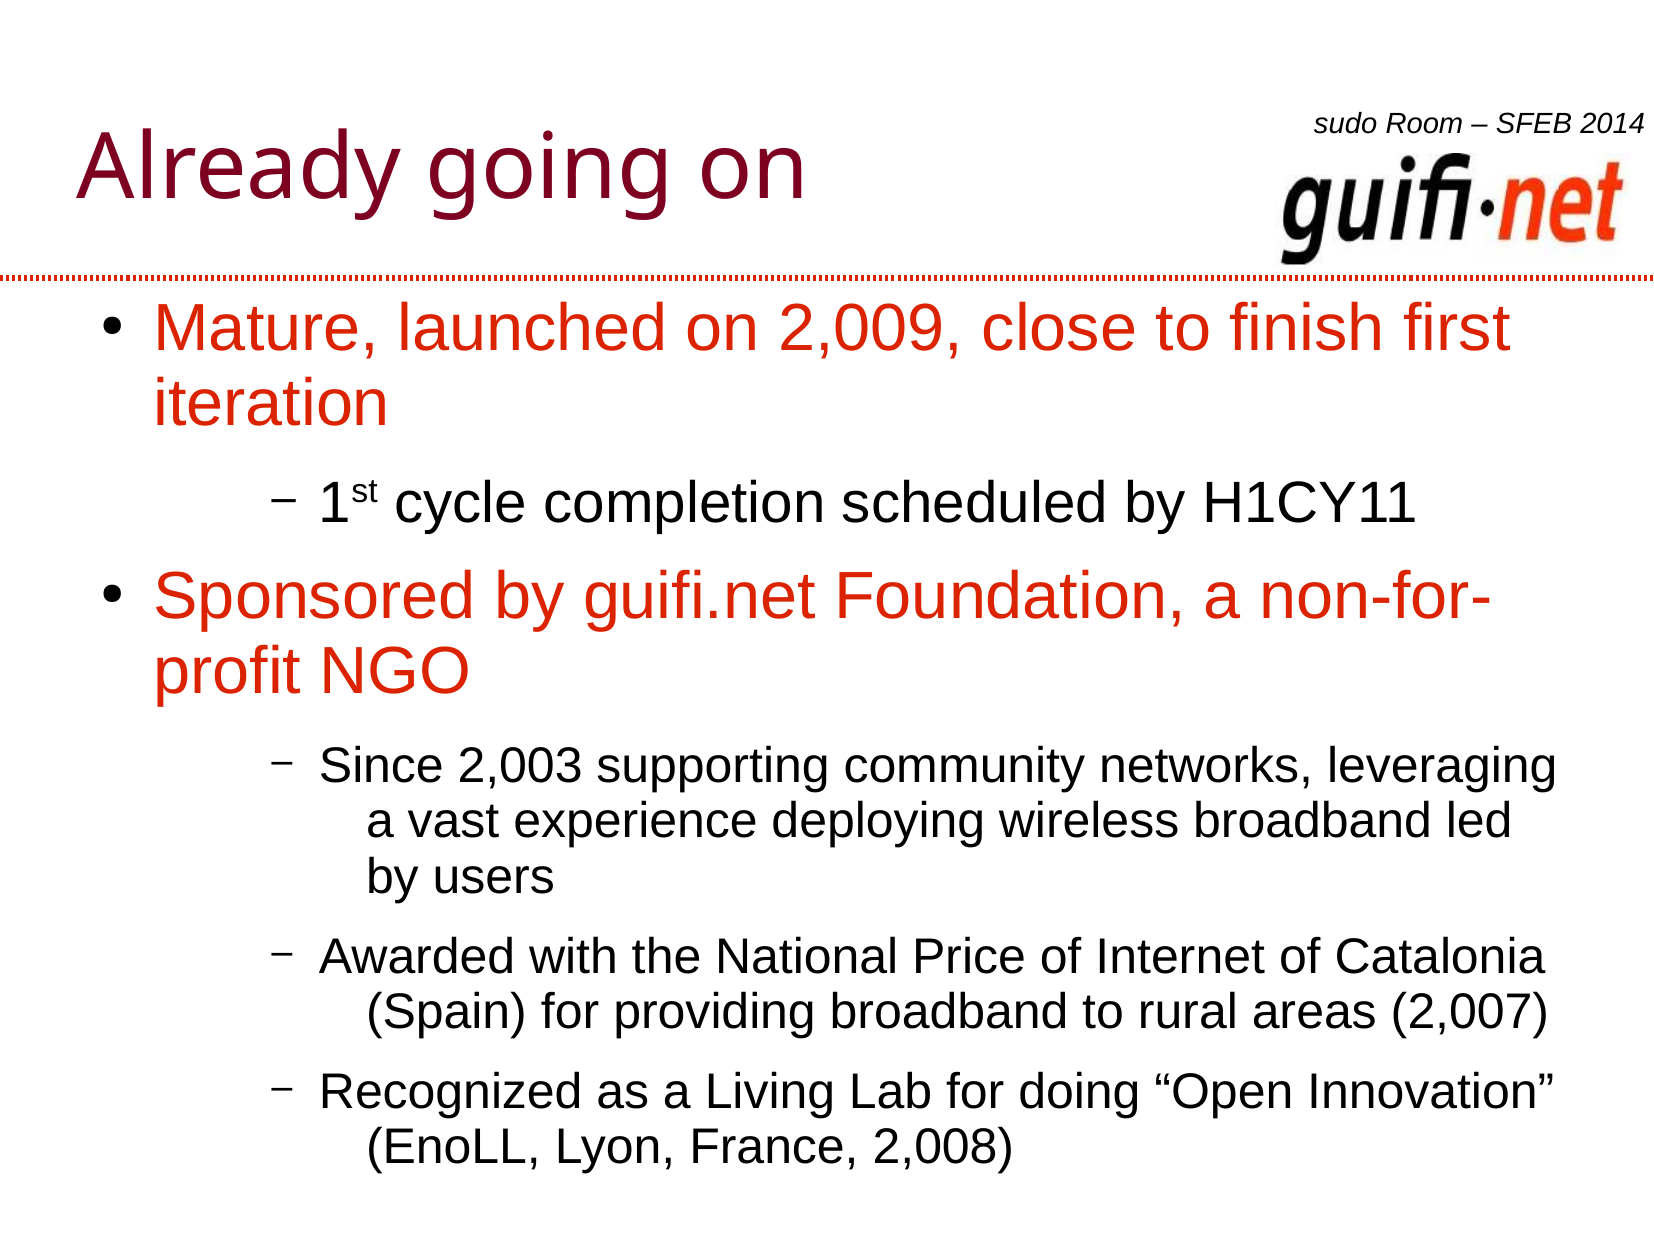

# Already going on
sudo Room – SFEB 2014
Mature, launched on 2,009, close to finish first iteration
1st cycle completion scheduled by H1CY11
Sponsored by guifi.net Foundation, a non-for-profit NGO
Since 2,003 supporting community networks, leveraging a vast experience deploying wireless broadband led by users
Awarded with the National Price of Internet of Catalonia (Spain) for providing broadband to rural areas (2,007)
Recognized as a Living Lab for doing “Open Innovation” (EnoLL, Lyon, France, 2,008)